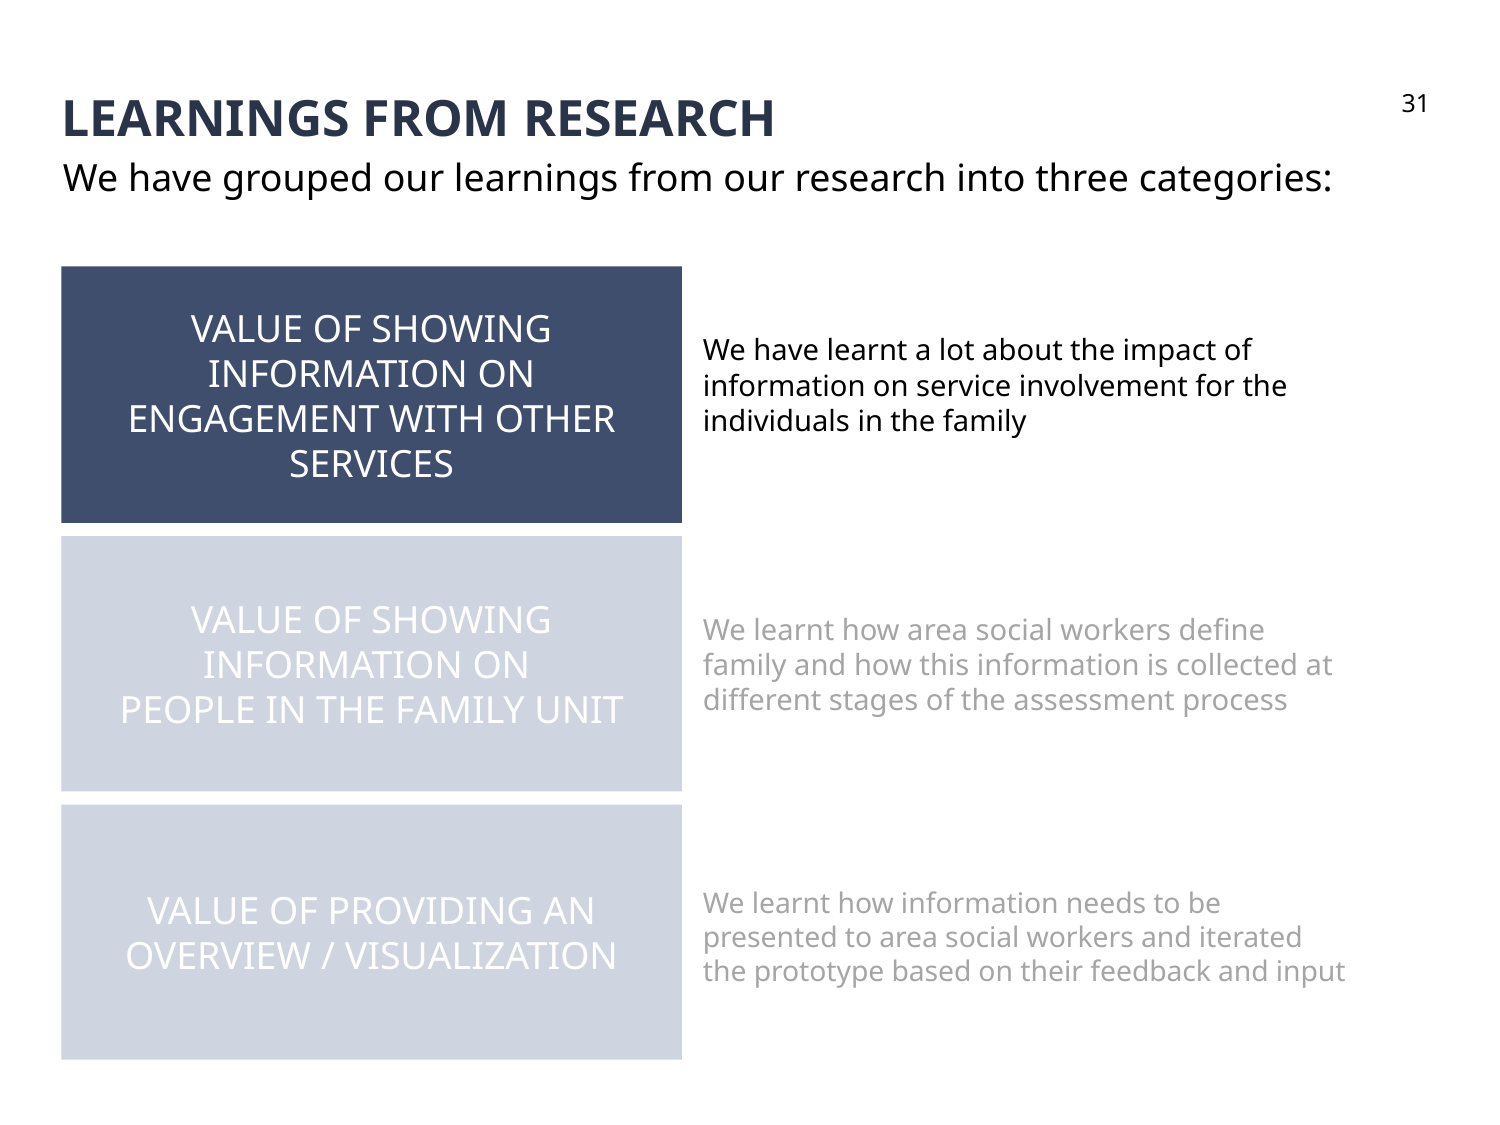

LEARNINGS FROM RESEARCH
We have grouped our learnings from our research into three categories:
VALUE OF SHOWING INFORMATION ON
ENGAGEMENT WITH OTHER SERVICES
We have learnt a lot about the impact of information on service involvement for the individuals in the family
VALUE OF SHOWING INFORMATION ON
PEOPLE IN THE FAMILY UNIT
We learnt how area social workers define family and how this information is collected at different stages of the assessment process
# VALUE OF PROVIDING AN OVERVIEW / VISUALIZATION
We learnt how information needs to be presented to area social workers and iterated the prototype based on their feedback and input